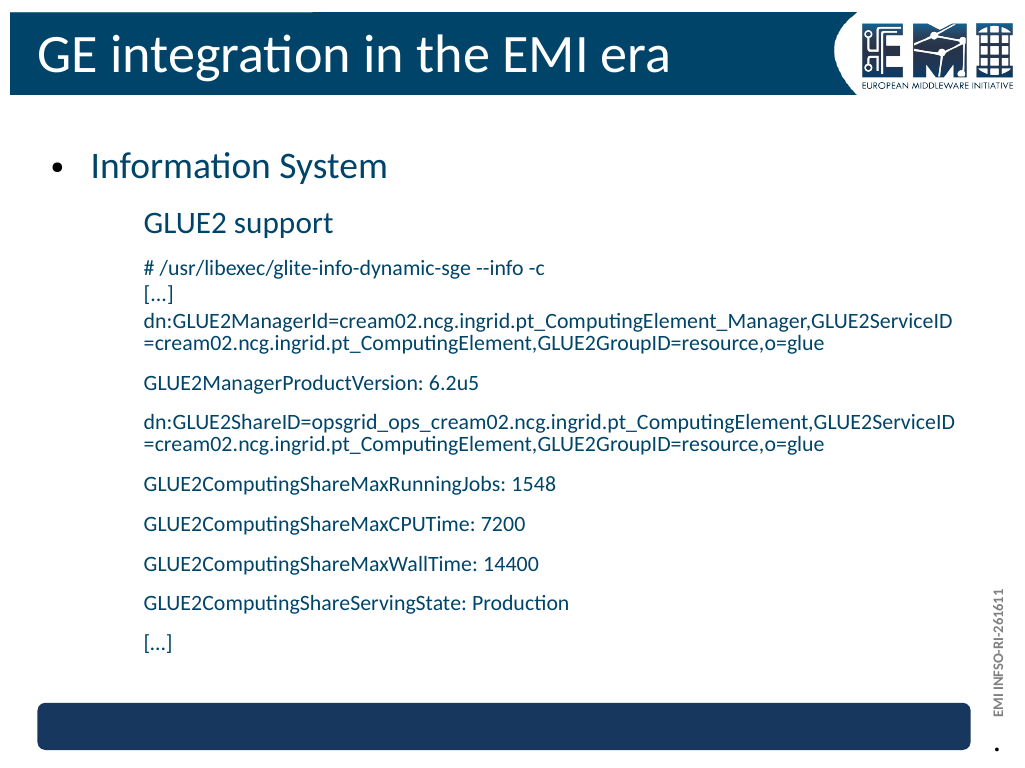

# GE integration in the EMI era
Information System
GLUE2 support
# /usr/libexec/glite-info-dynamic-sge --info -c
[...]
dn:GLUE2ManagerId=cream02.ncg.ingrid.pt_ComputingElement_Manager,GLUE2ServiceID=cream02.ncg.ingrid.pt_ComputingElement,GLUE2GroupID=resource,o=glue
GLUE2ManagerProductVersion: 6.2u5
dn:GLUE2ShareID=opsgrid_ops_cream02.ncg.ingrid.pt_ComputingElement,GLUE2ServiceID=cream02.ncg.ingrid.pt_ComputingElement,GLUE2GroupID=resource,o=glue
GLUE2ComputingShareMaxRunningJobs: 1548
GLUE2ComputingShareMaxCPUTime: 7200
GLUE2ComputingShareMaxWallTime: 14400
GLUE2ComputingShareServingState: Production
[…]